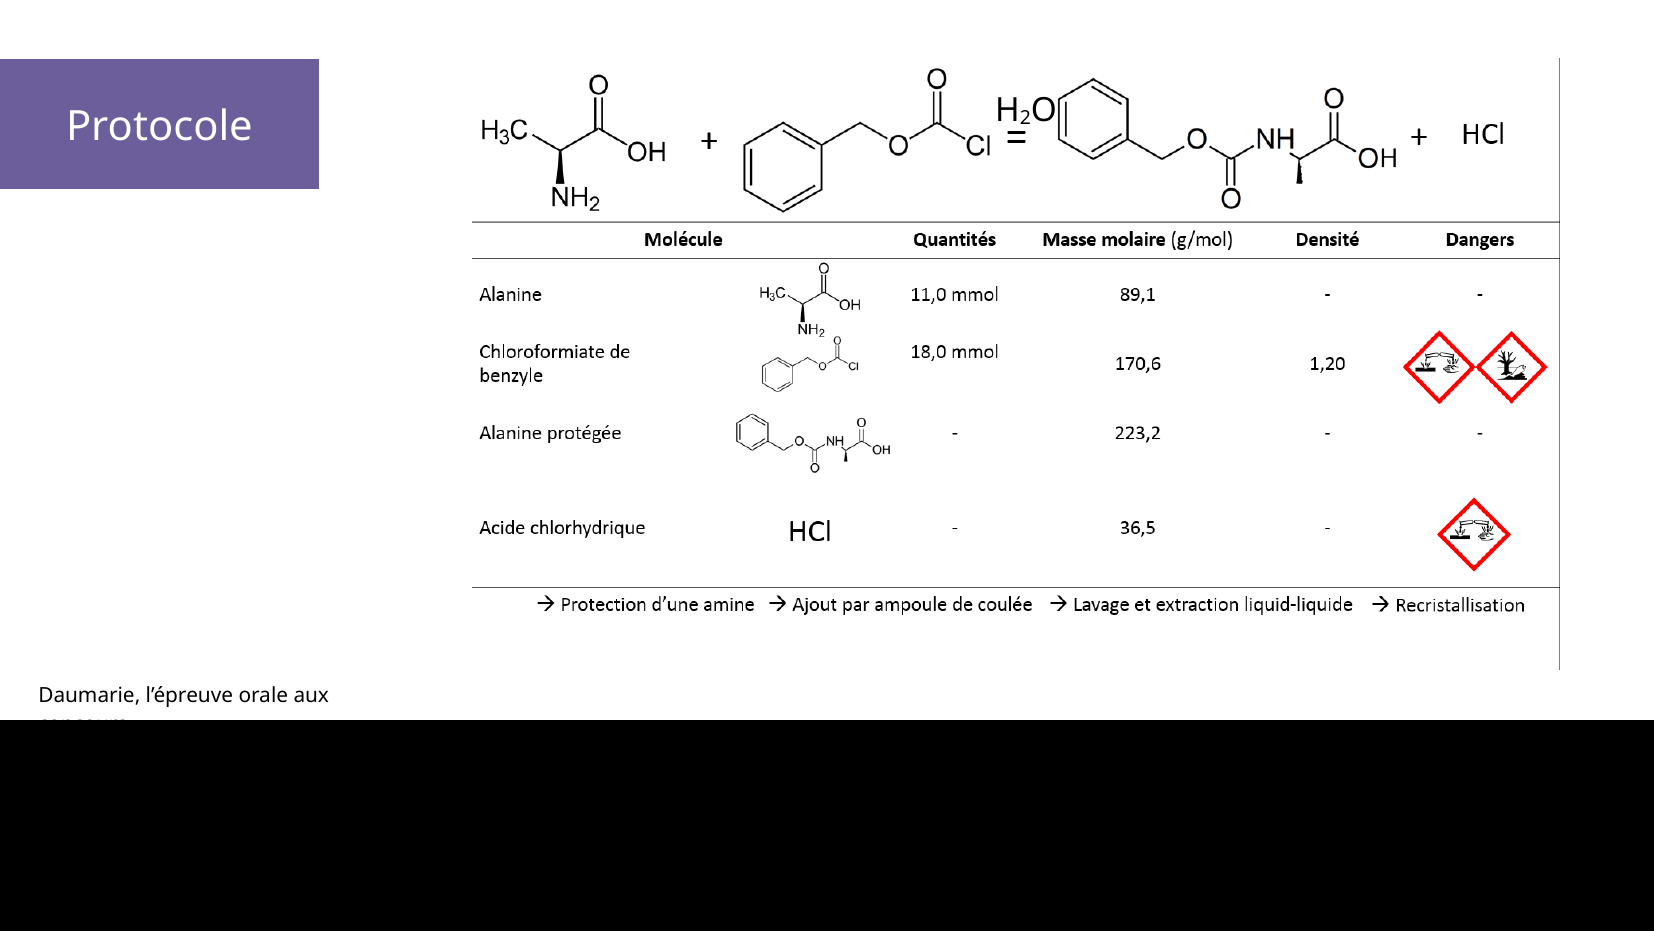

Protocole
H2O
Daumarie, l’épreuve orale aux concours